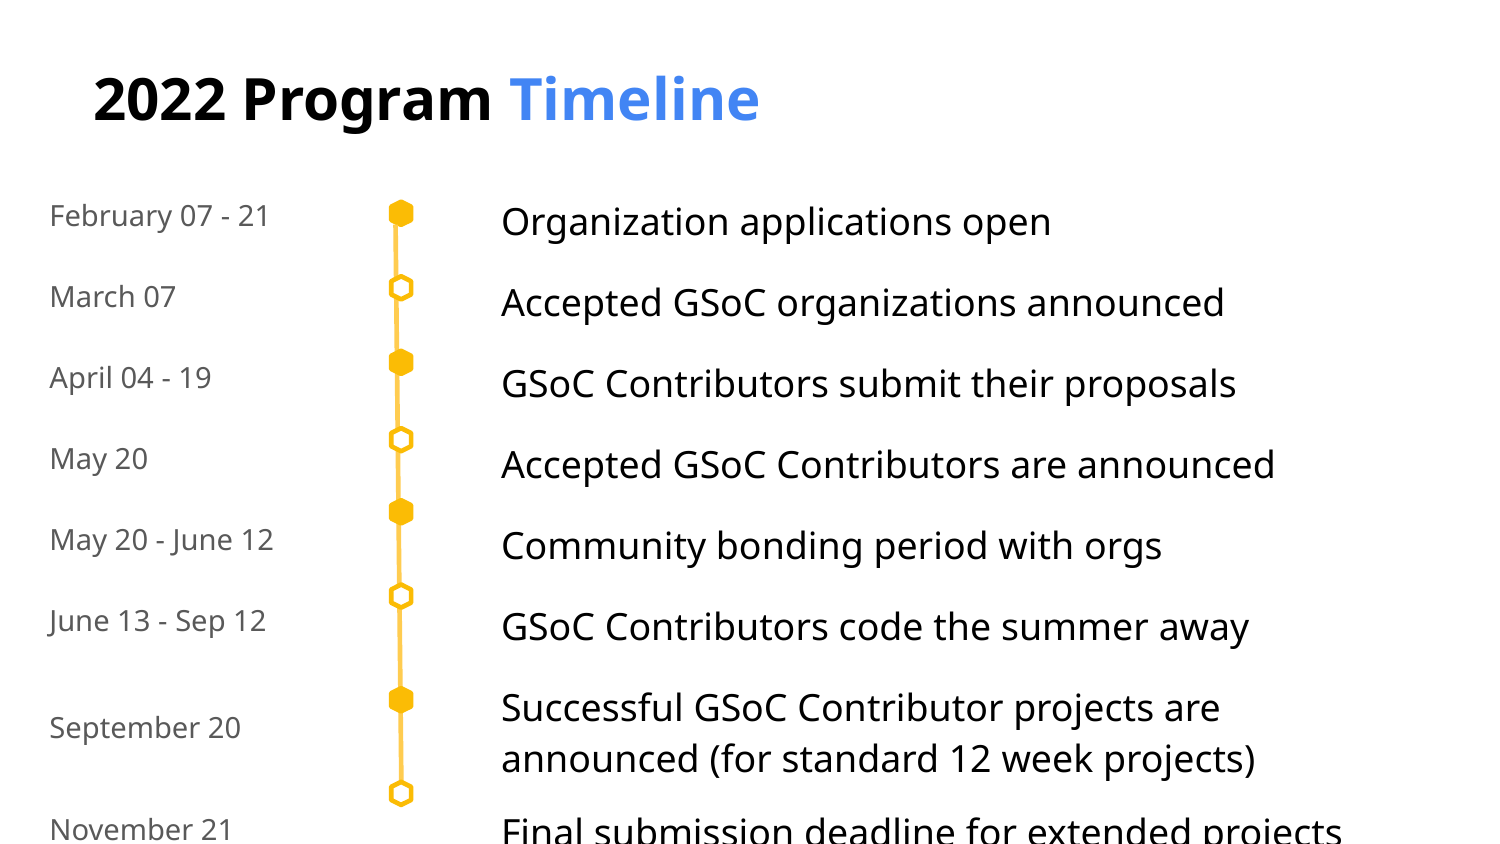

# 2022 Program Timeline
| February 07 - 21 | | Organization applications open |
| --- | --- | --- |
| March 07 | | Accepted GSoC organizations announced |
| April 04 - 19 | | GSoC Contributors submit their proposals |
| May 20 | | Accepted GSoC Contributors are announced |
| May 20 - June 12 | | Community bonding period with orgs |
| June 13 - Sep 12 | | GSoC Contributors code the summer away |
| September 20 November 21 | | Successful GSoC Contributor projects are announced (for standard 12 week projects) Final submission deadline for extended projects |